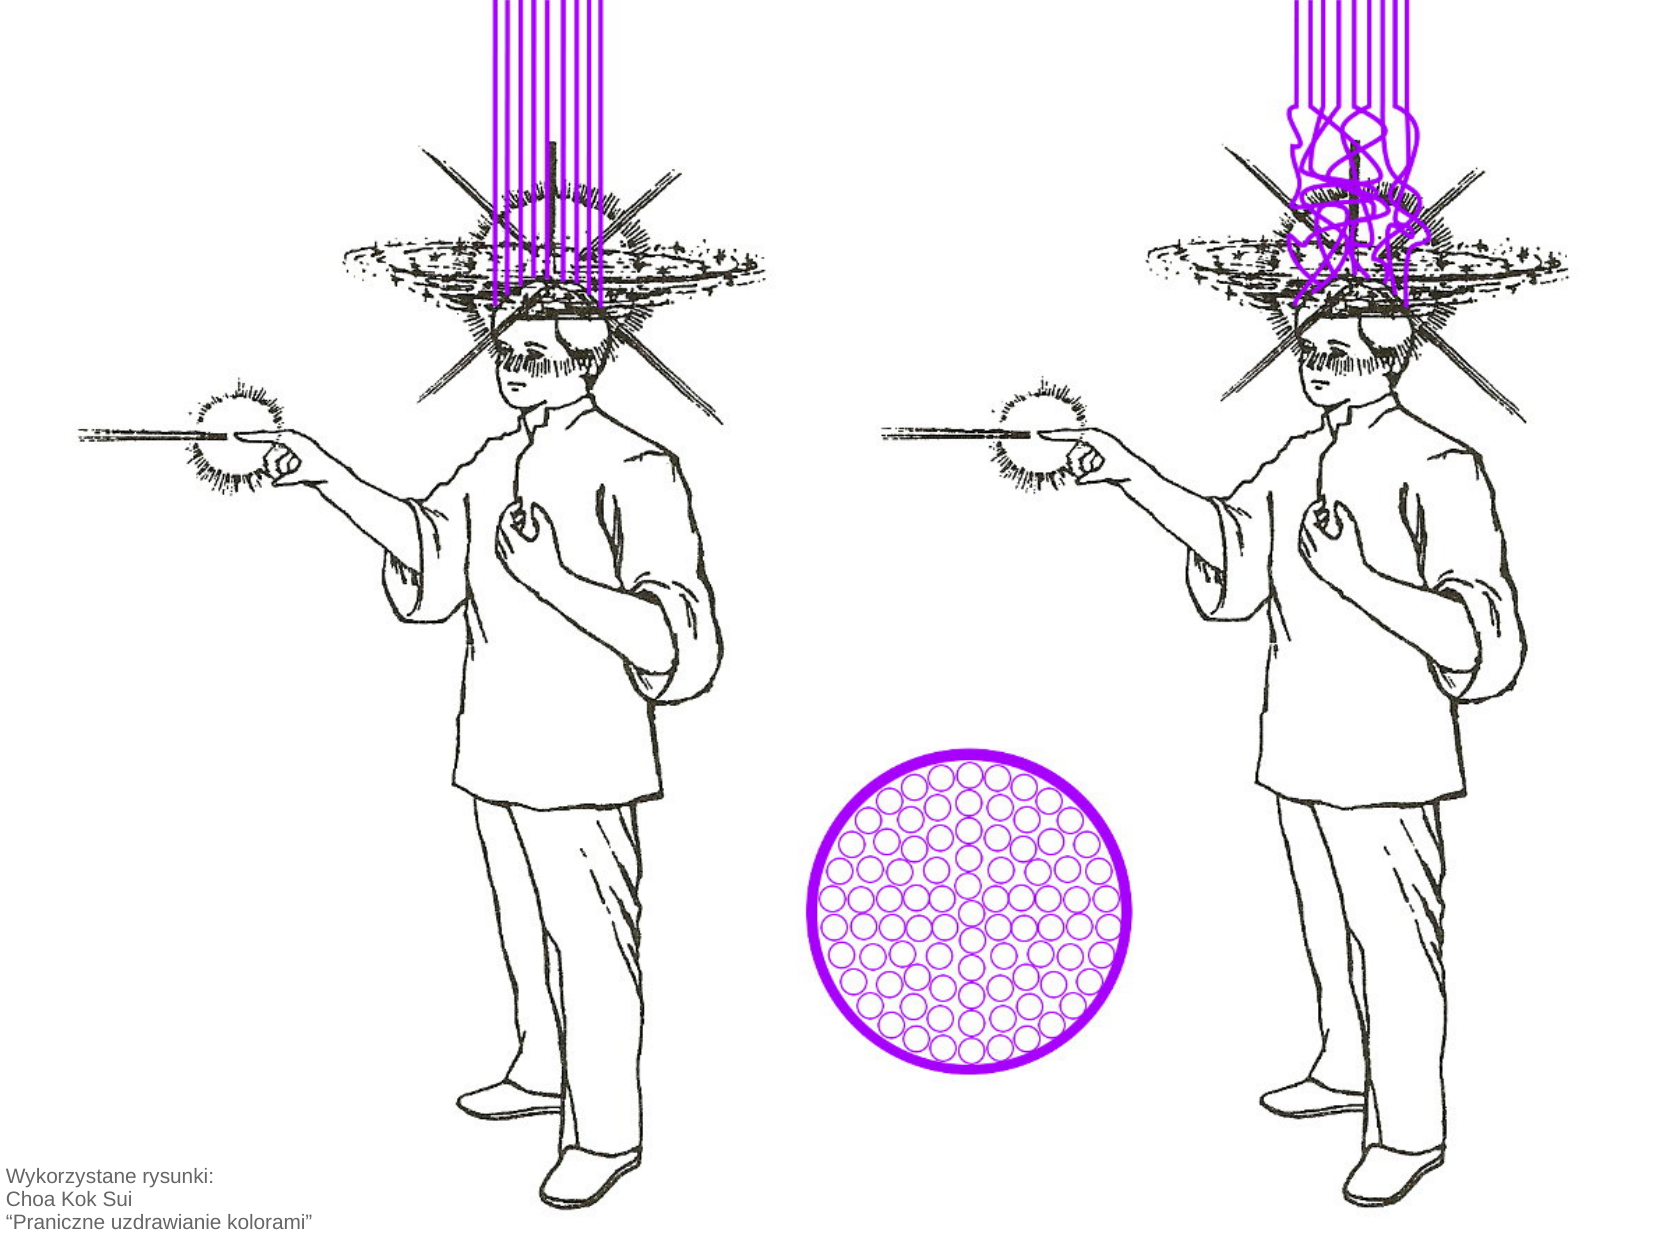

Wykorzystane rysunki:
Choa Kok Sui
“Praniczne uzdrawianie kolorami”